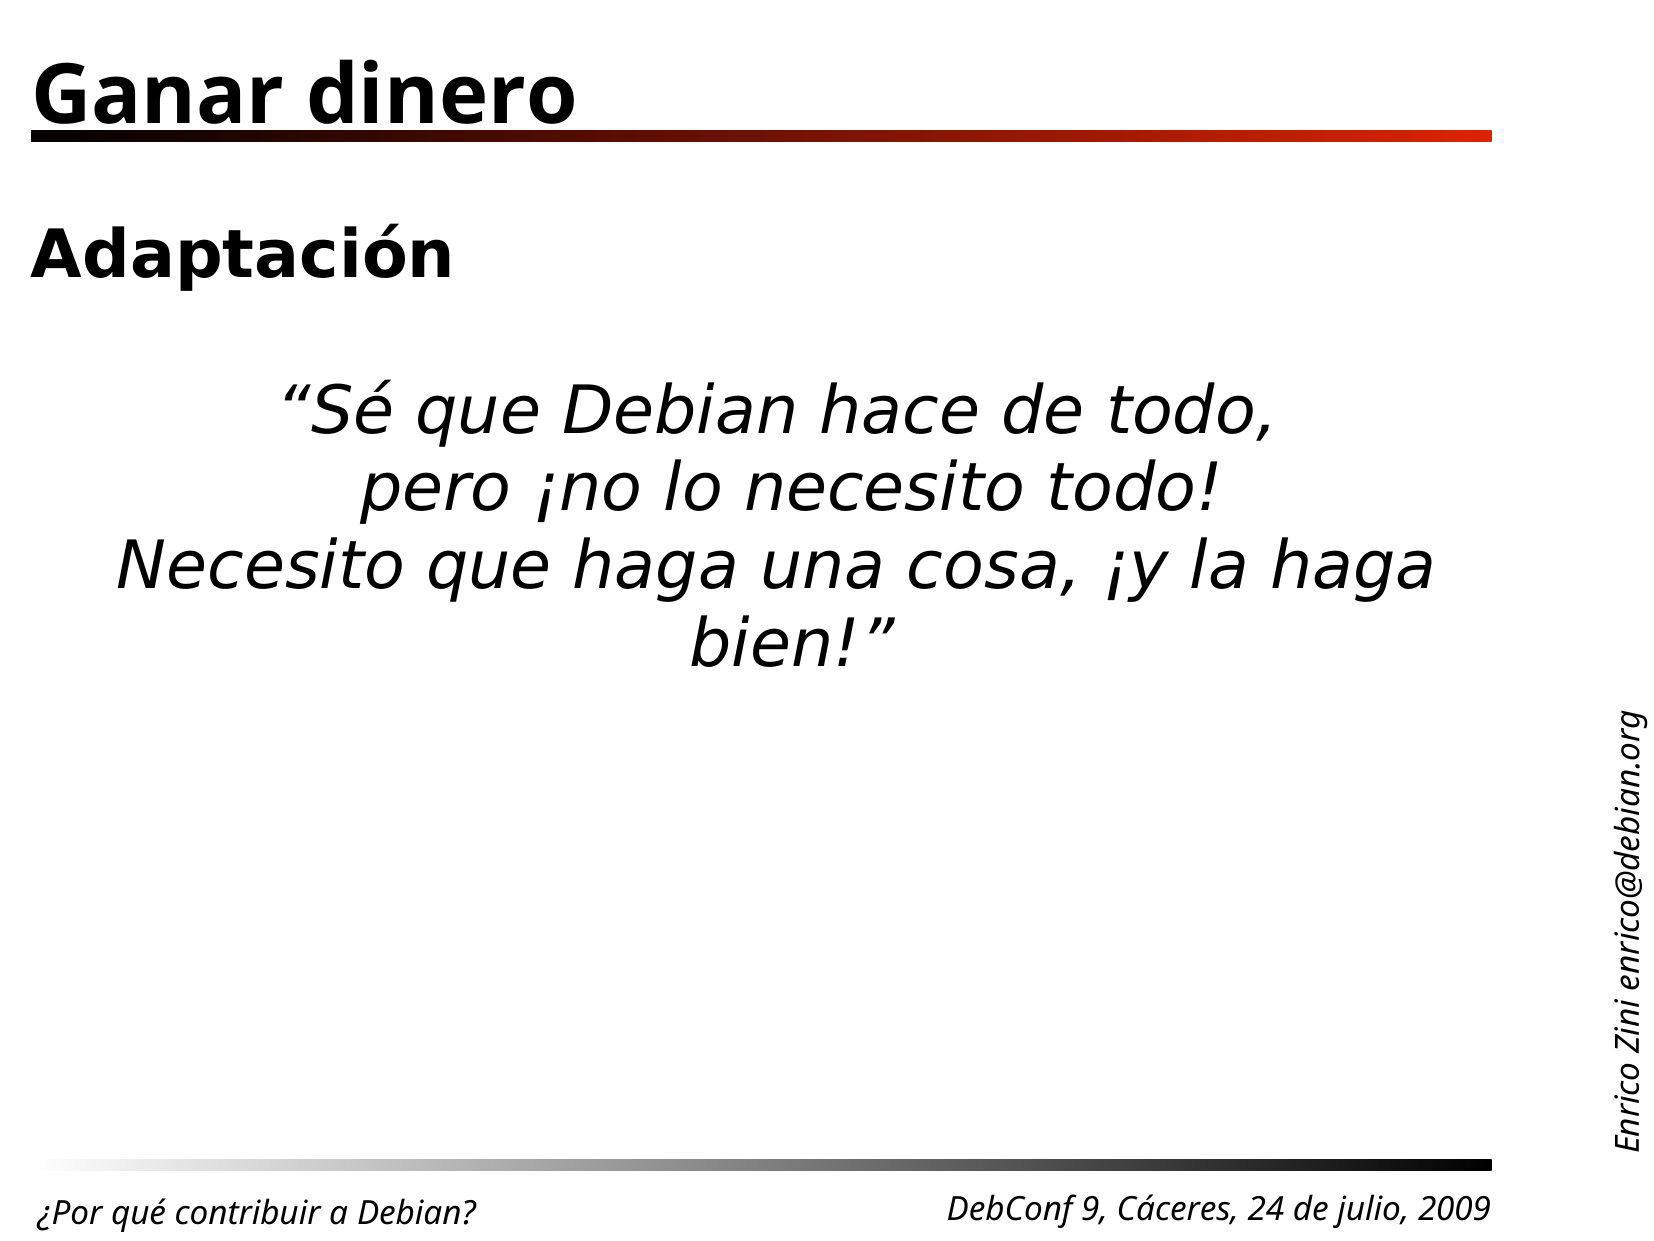

Ganar dinero
Adaptación
“Sé que Debian hace de todo,
pero ¡no lo necesito todo!
Necesito que haga una cosa, ¡y la haga bien!”